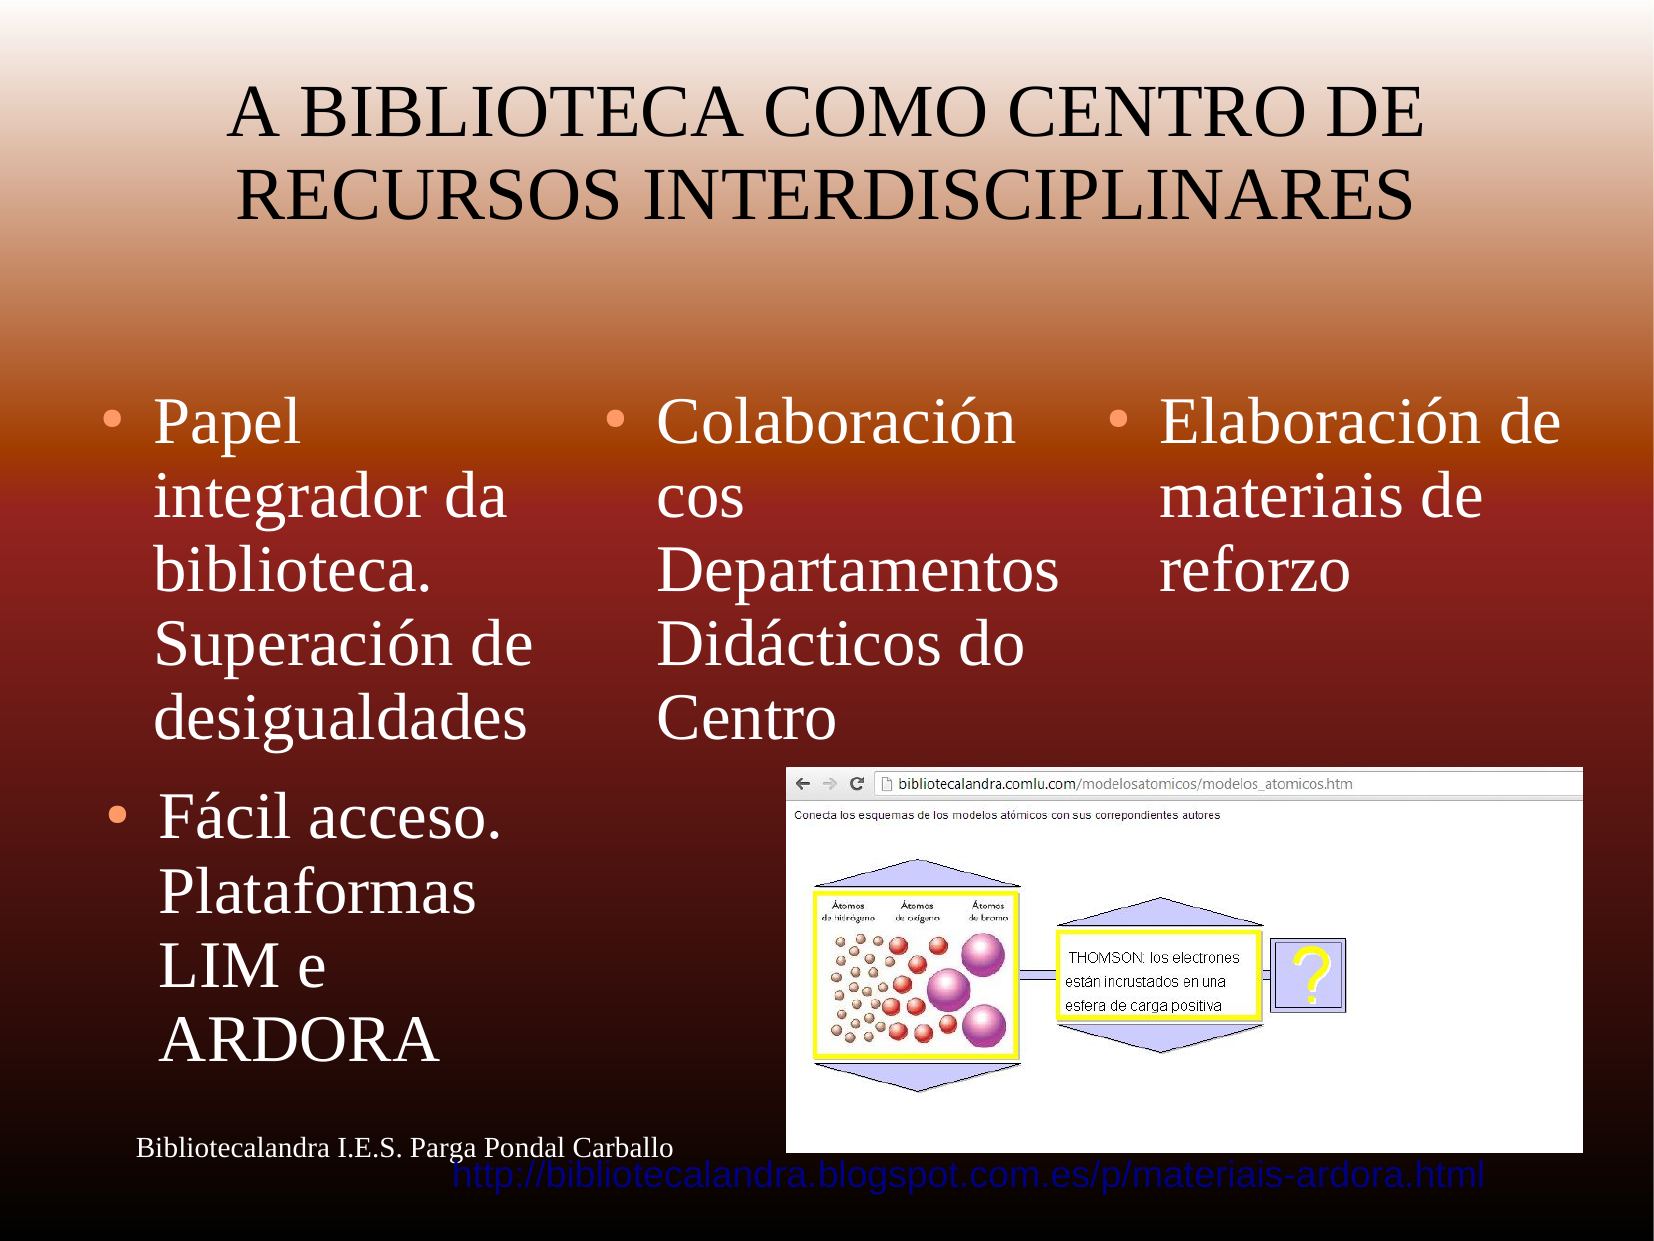

# A BIBLIOTECA COMO CENTRO DE RECURSOS INTERDISCIPLINARES
Papel integrador da biblioteca. Superación de desigualdades
Colaboración cos Departamentos Didácticos do Centro
Elaboración de materiais de reforzo
Fácil acceso. Plataformas LIM e ARDORA
Bibliotecalandra I.E.S. Parga Pondal Carballo
http://bibliotecalandra.blogspot.com.es/p/materiais-ardora.html